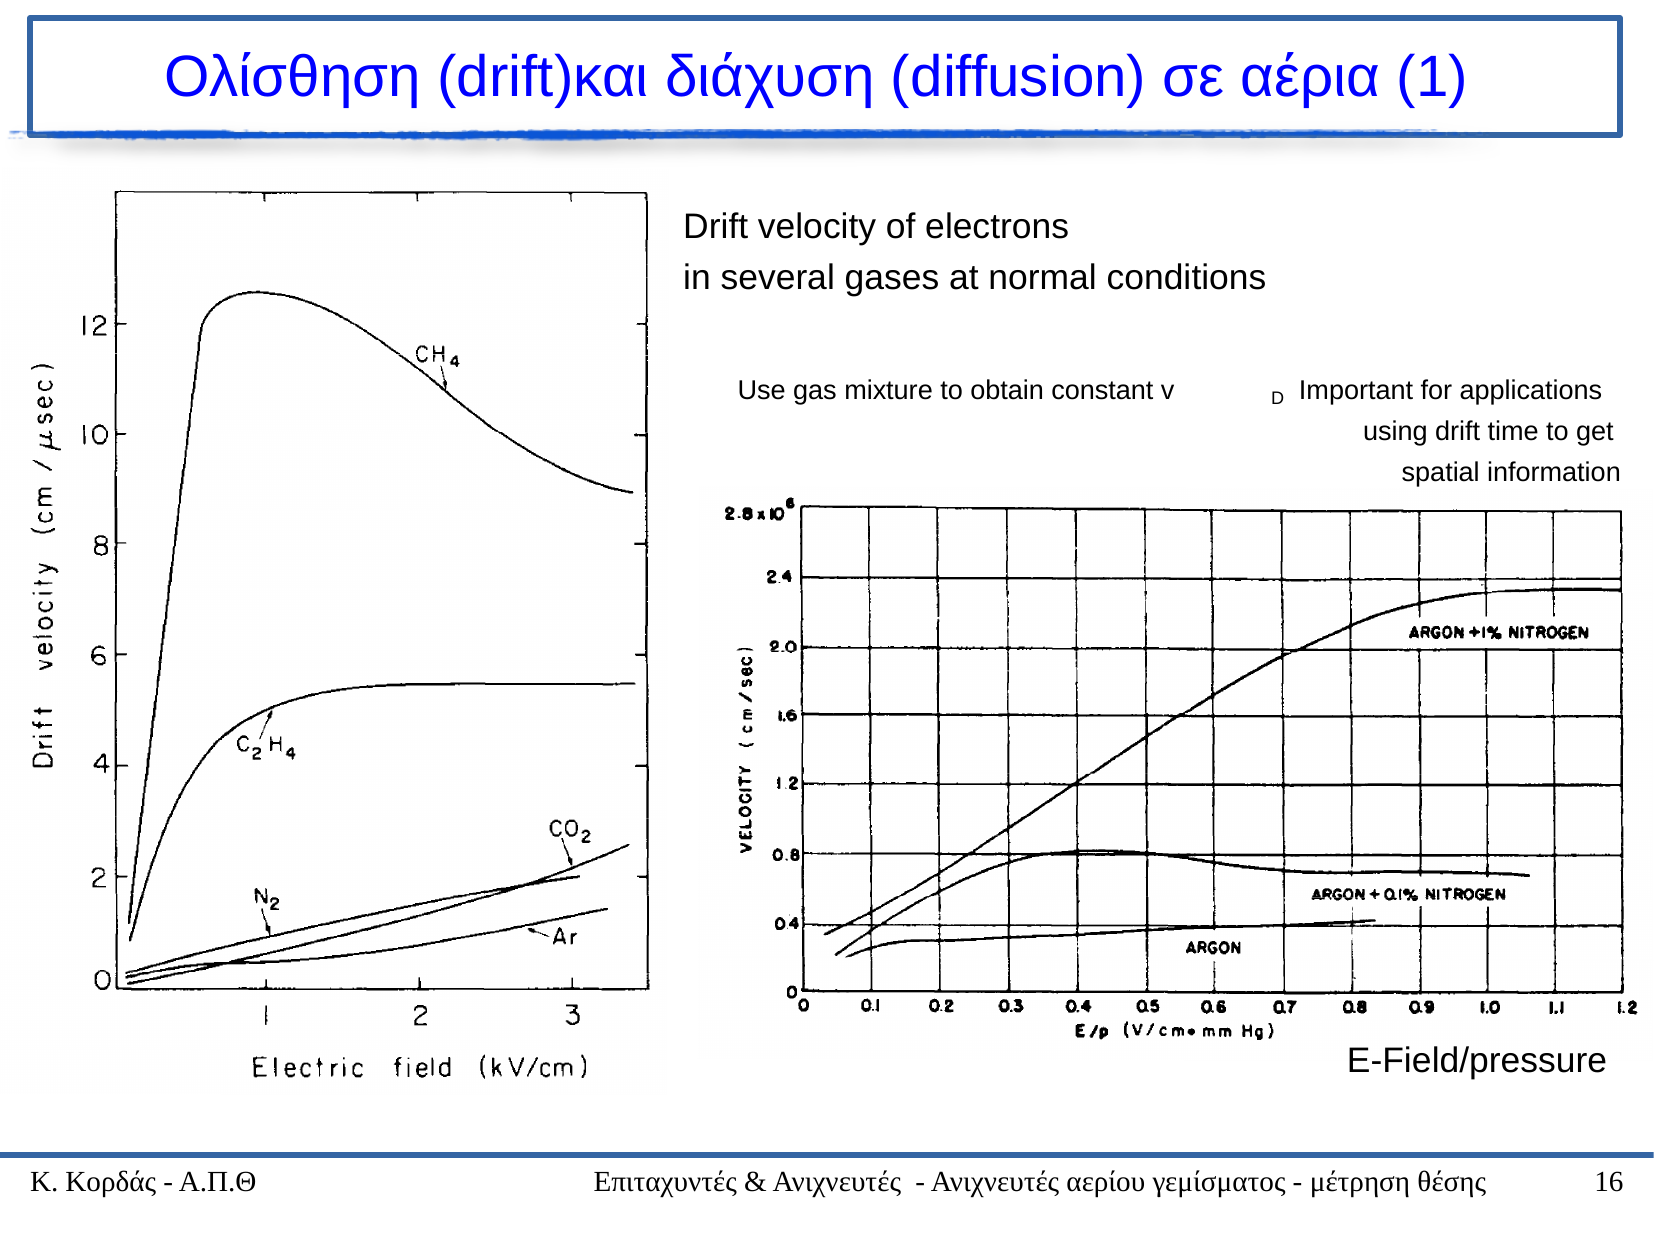

# Ολίσθηση (drift)και διάχυση (diffusion) σε αέρια (1)
Drift velocity of electrons
in several gases at normal conditions
Use gas mixture to obtain constant v
Important for applications
D
using drift time to get
spatial information
E-Field/pressure
Κ. Κορδάς - Α.Π.Θ
Επιταχυντές & Ανιχνευτές - Ανιχνευτές αερίου γεμίσματος - μέτρηση θέσης
16